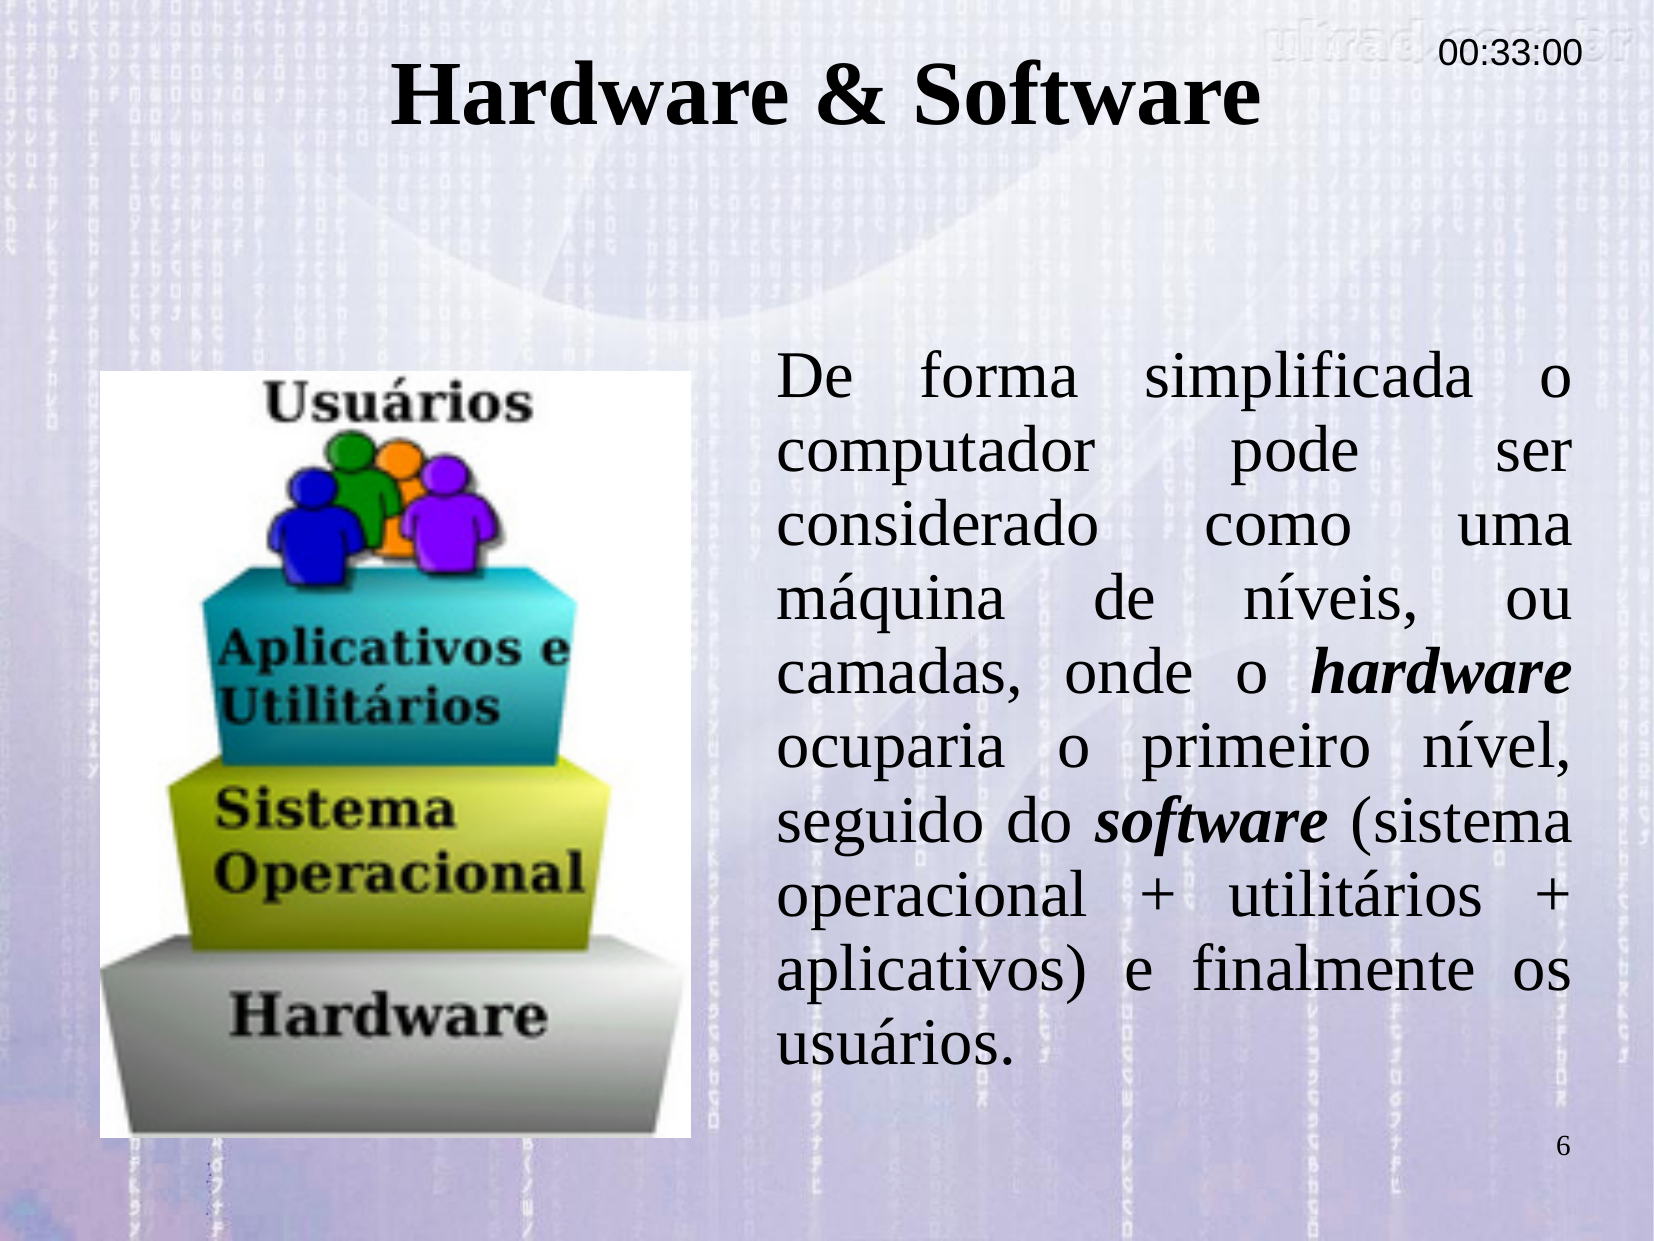

02:51:29
Hardware & Software
De forma simplificada o computador pode ser considerado como uma máquina de níveis, ou camadas, onde o hardware ocuparia o primeiro nível, seguido do software (sistema operacional + utilitários + aplicativos) e finalmente os usuários.
6